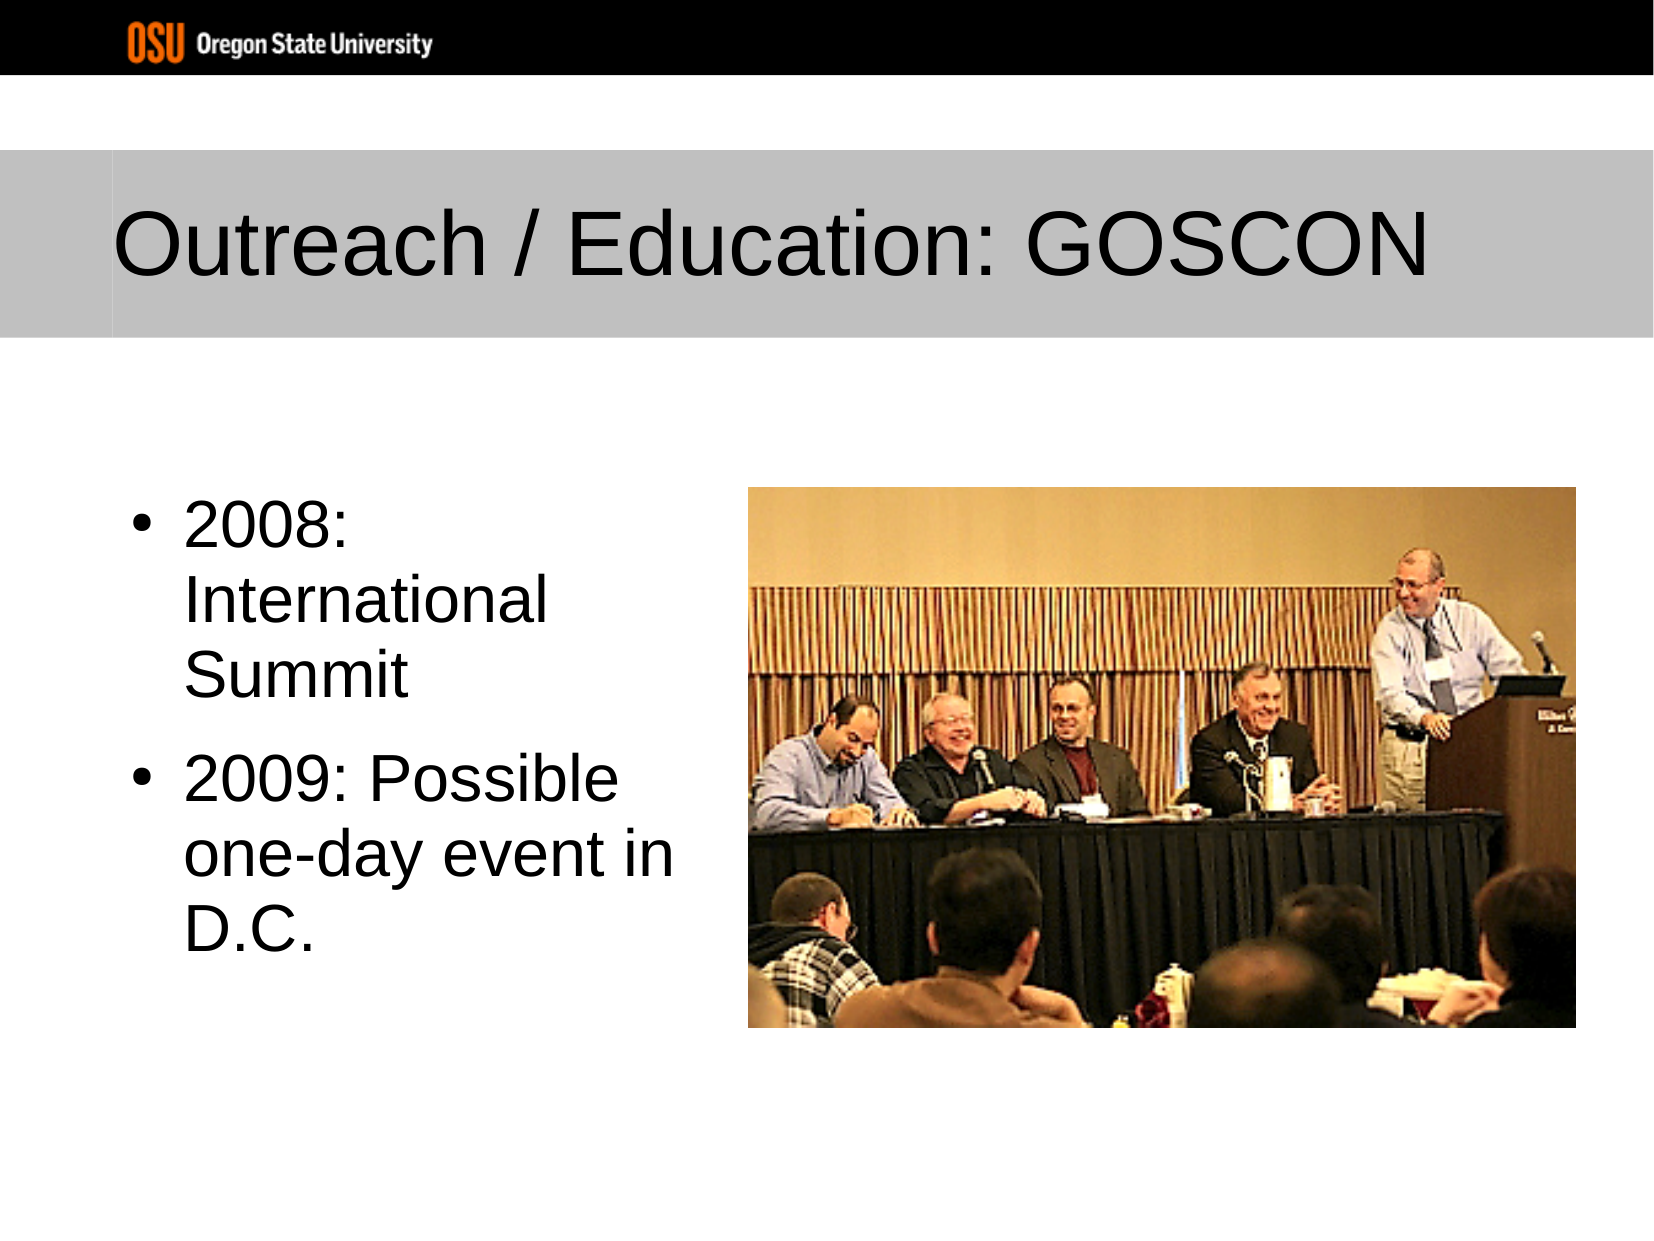

# Outreach / Education: GOSCON
2008: International Summit
2009: Possible one-day event in D.C.